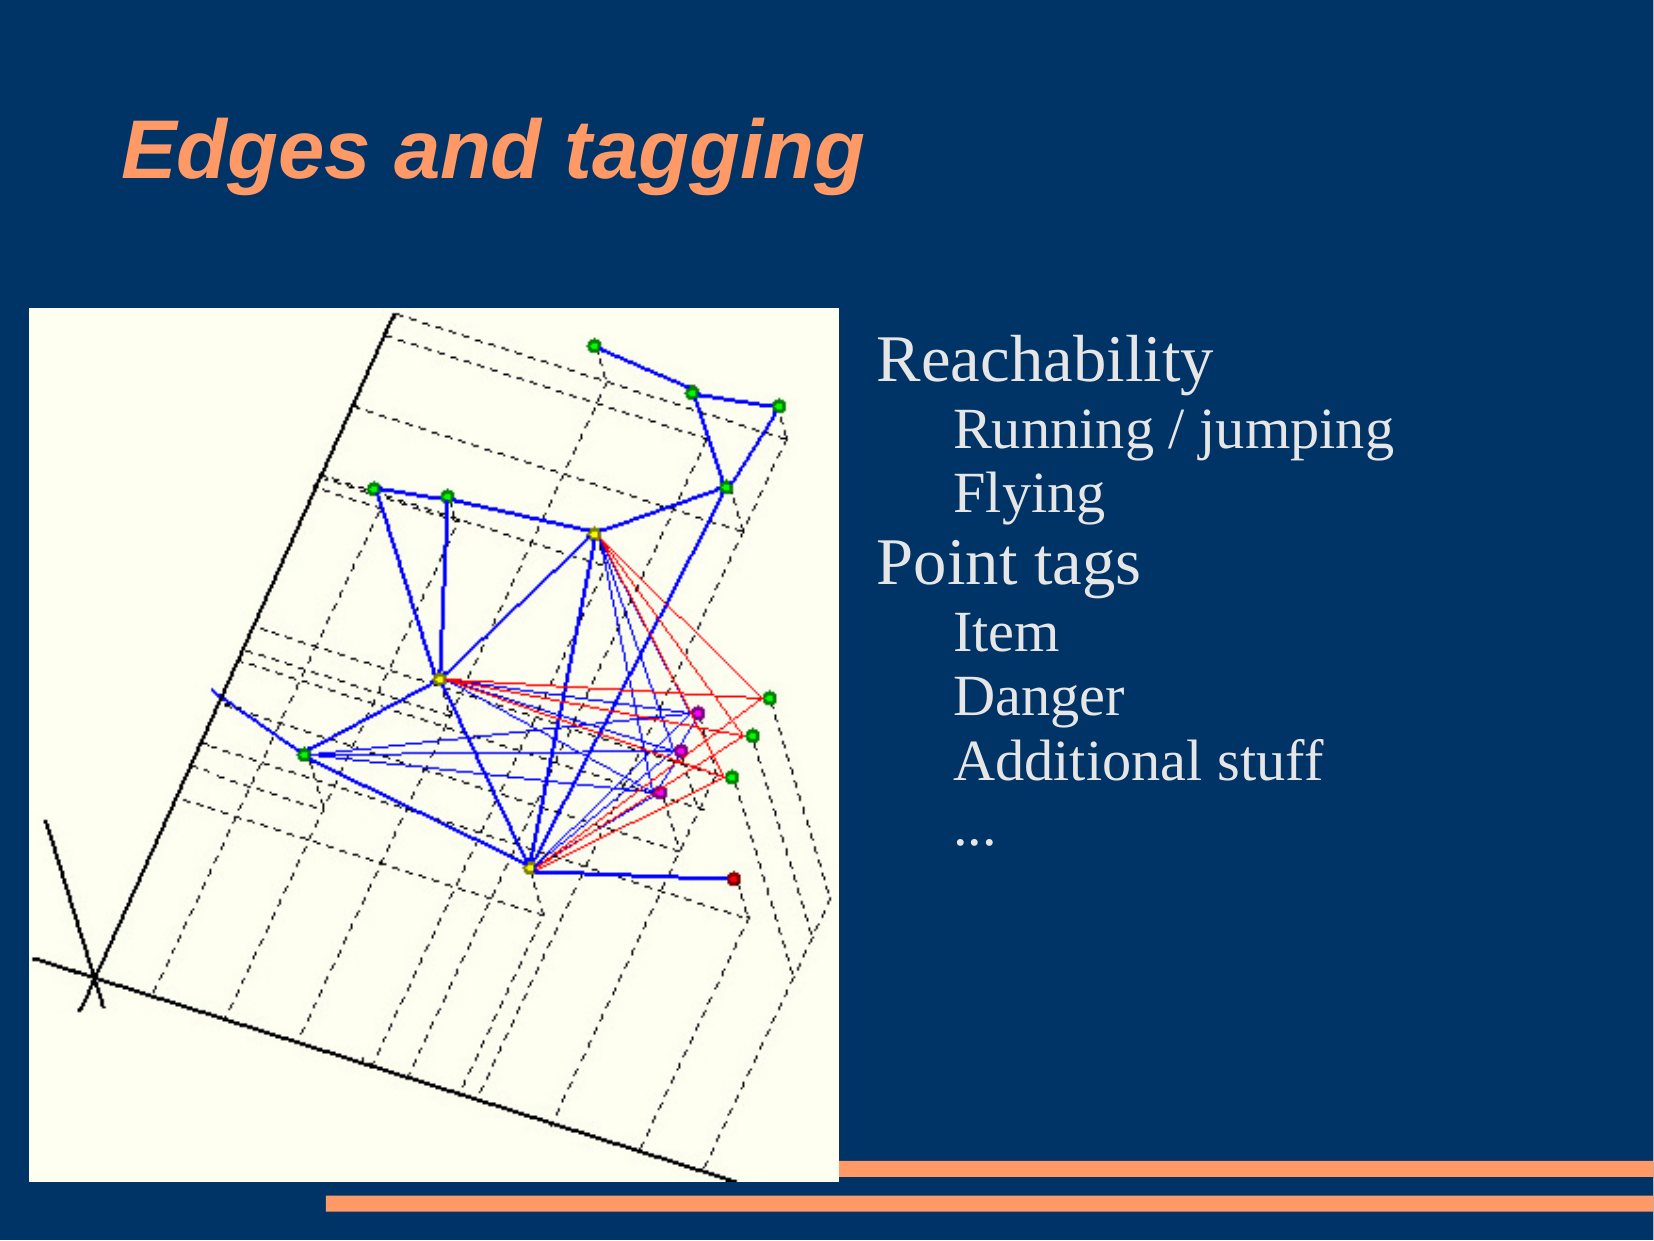

# Edges and tagging
Reachability
Running / jumping
Flying
Point tags
Item
Danger
Additional stuff
...